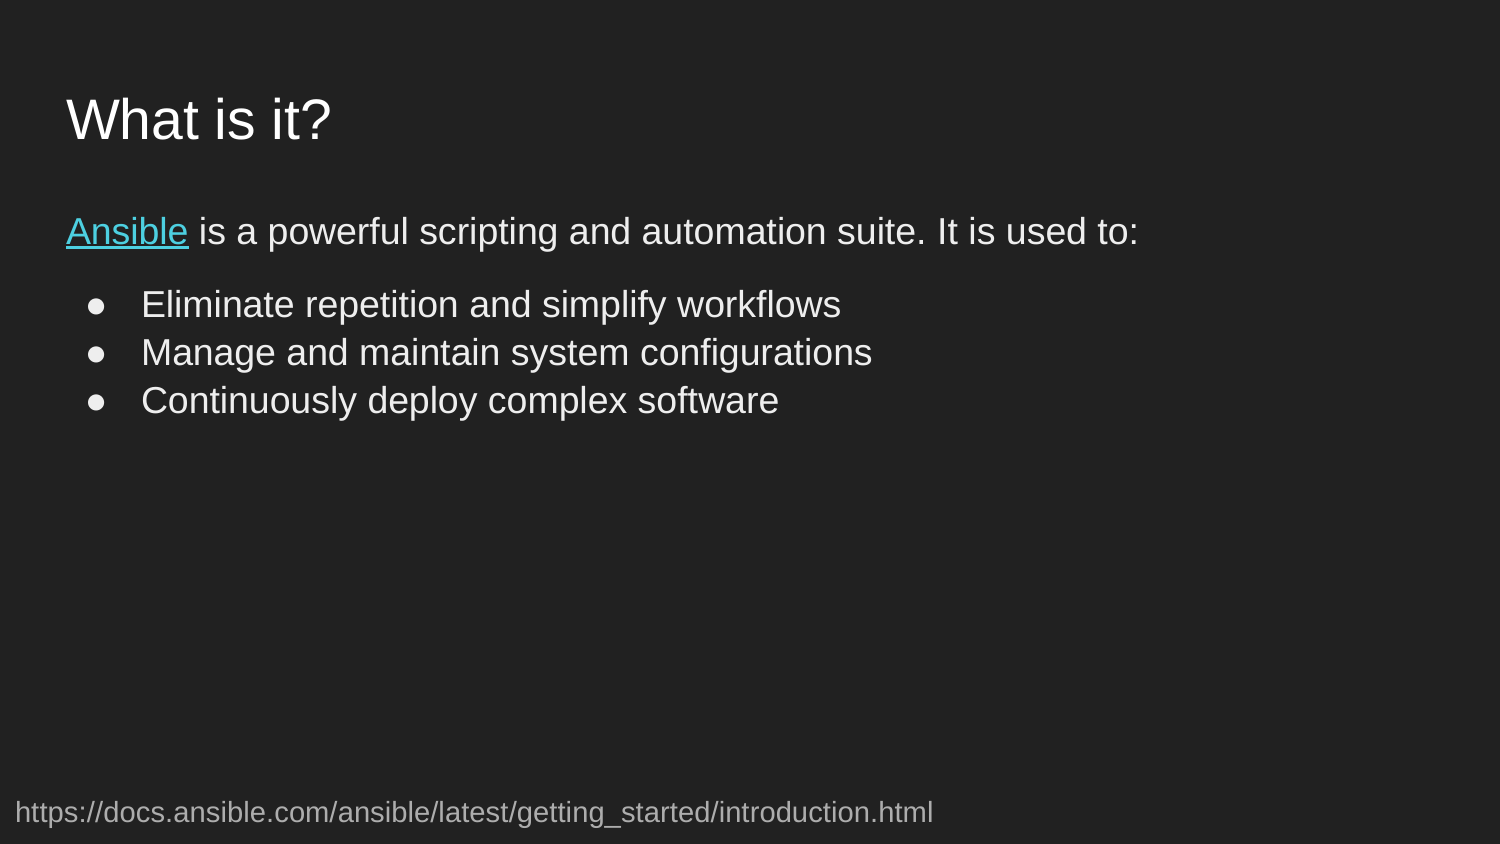

# What is it?
Ansible is a powerful scripting and automation suite. It is used to:
Eliminate repetition and simplify workflows
Manage and maintain system configurations
Continuously deploy complex software
https://docs.ansible.com/ansible/latest/getting_started/introduction.html